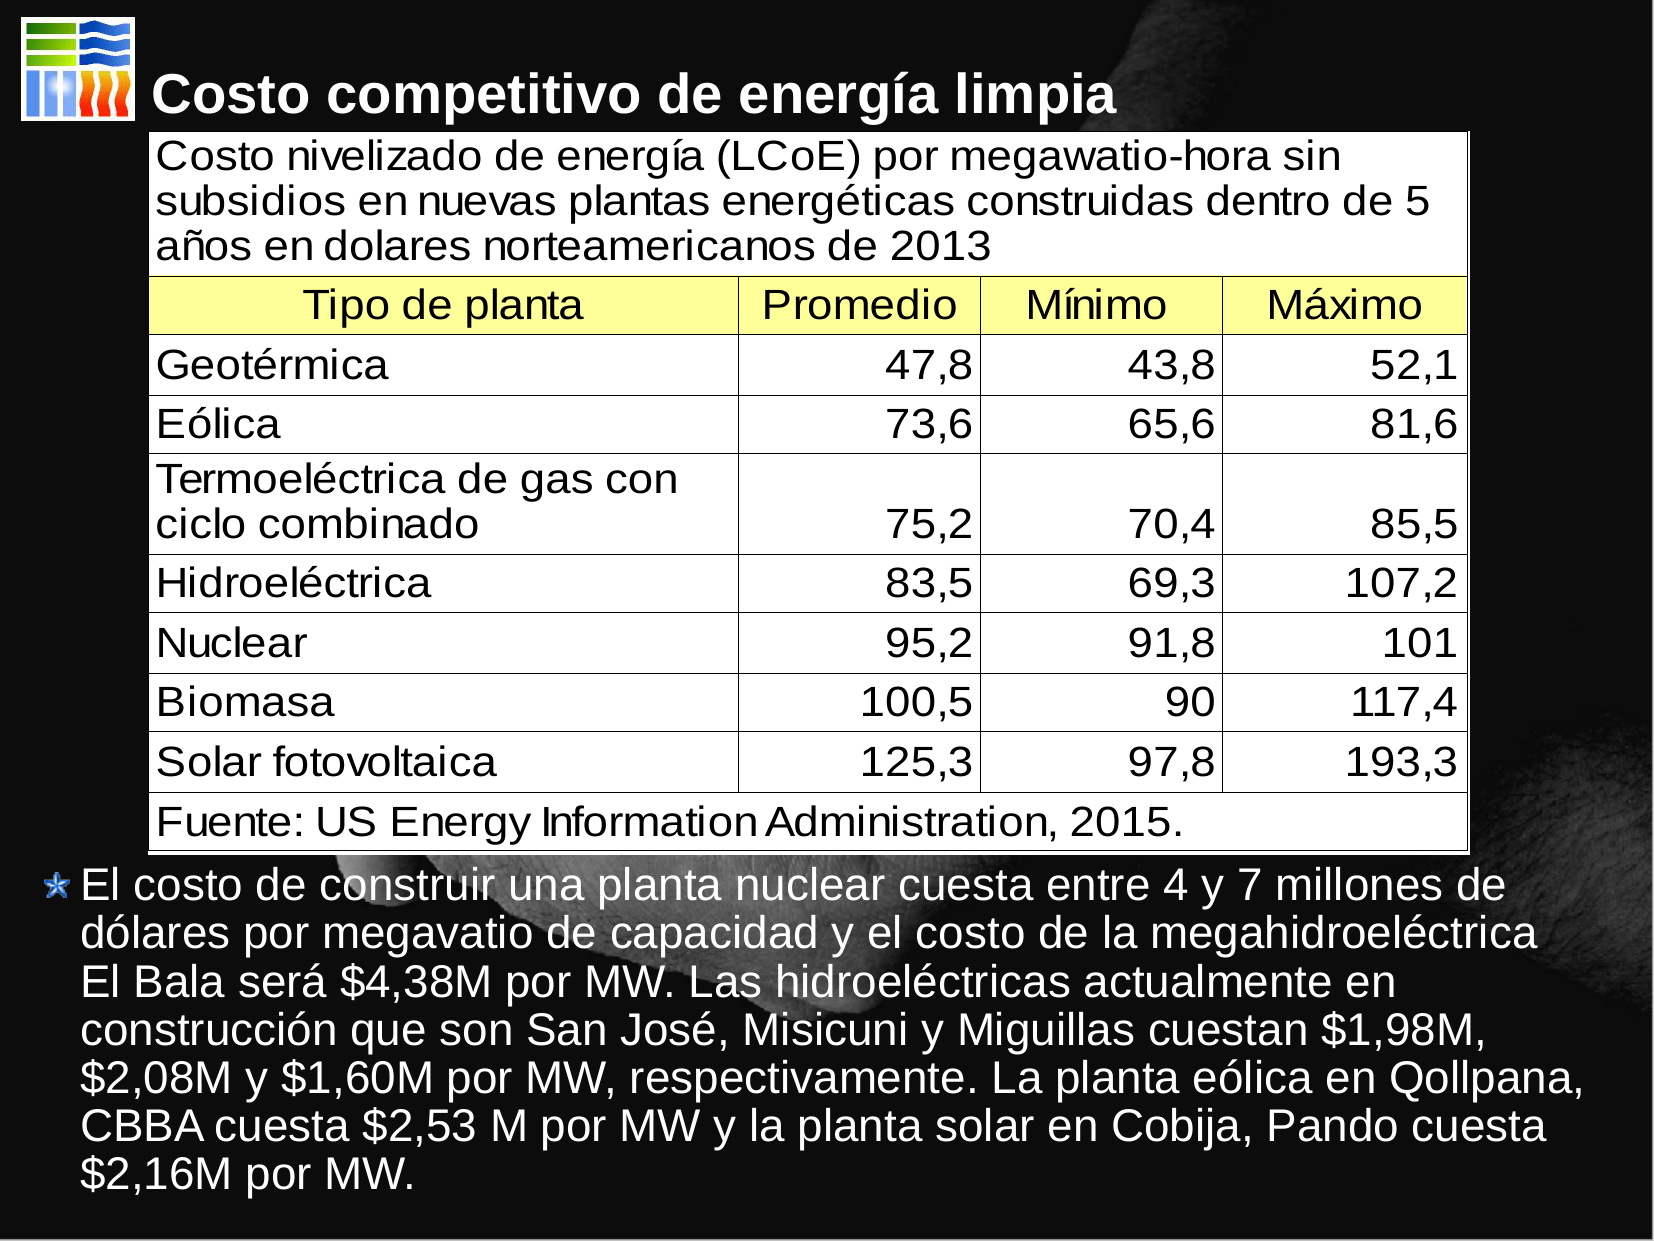

# Costo competitivo de energía limpia
El costo de construir una planta nuclear cuesta entre 4 y 7 millones de dólares por megavatio de capacidad y el costo de la megahidroeléctrica El Bala será $4,38M por MW. Las hidroeléctricas actualmente en construcción que son San José, Misicuni y Miguillas cuestan $1,98M, $2,08M y $1,60M por MW, respectivamente. La planta eólica en Qollpana, CBBA cuesta $2,53 M por MW y la planta solar en Cobija, Pando cuesta $2,16M por MW.